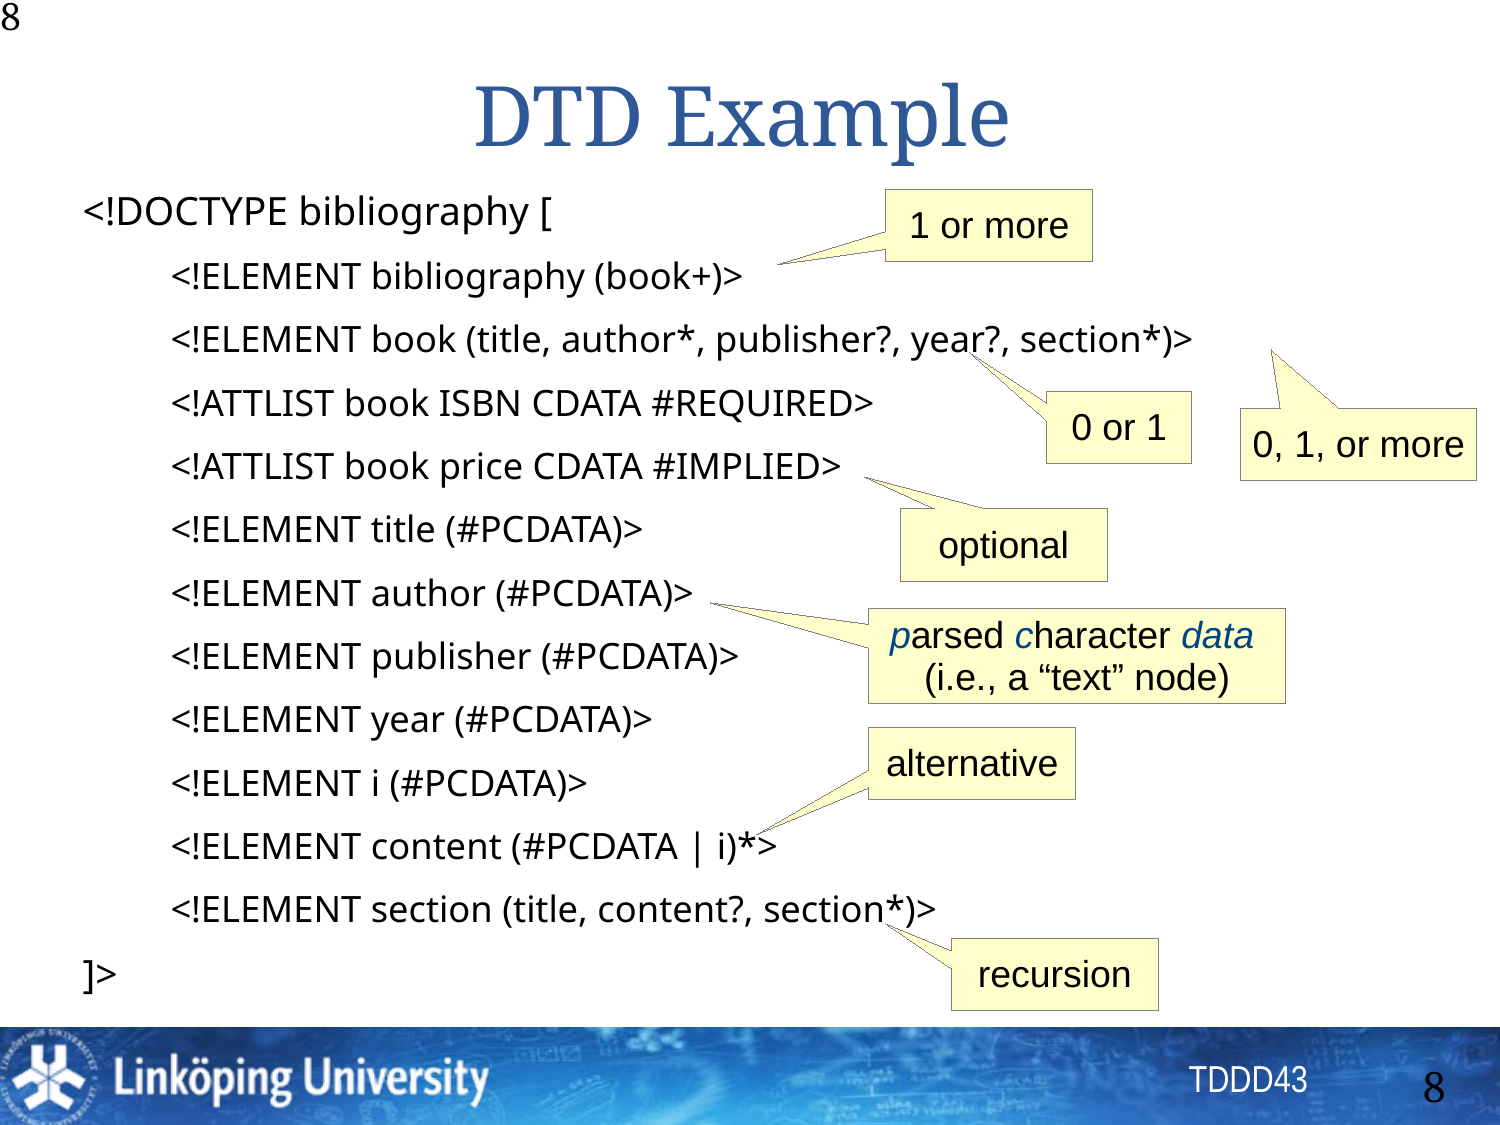

# DTD Example
<!DOCTYPE bibliography [
<!ELEMENT bibliography (book+)>
<!ELEMENT book (title, author*, publisher?, year?, section*)>
<!ATTLIST book ISBN CDATA #REQUIRED>
<!ATTLIST book price CDATA #IMPLIED>
<!ELEMENT title (#PCDATA)>
<!ELEMENT author (#PCDATA)>
<!ELEMENT publisher (#PCDATA)>
<!ELEMENT year (#PCDATA)>
<!ELEMENT i (#PCDATA)>
<!ELEMENT content (#PCDATA | i)*>
<!ELEMENT section (title, content?, section*)>
]>
1 or more
0 or 1
0, 1, or more
optional
parsed character data
(i.e., a “text” node)
alternative
recursion